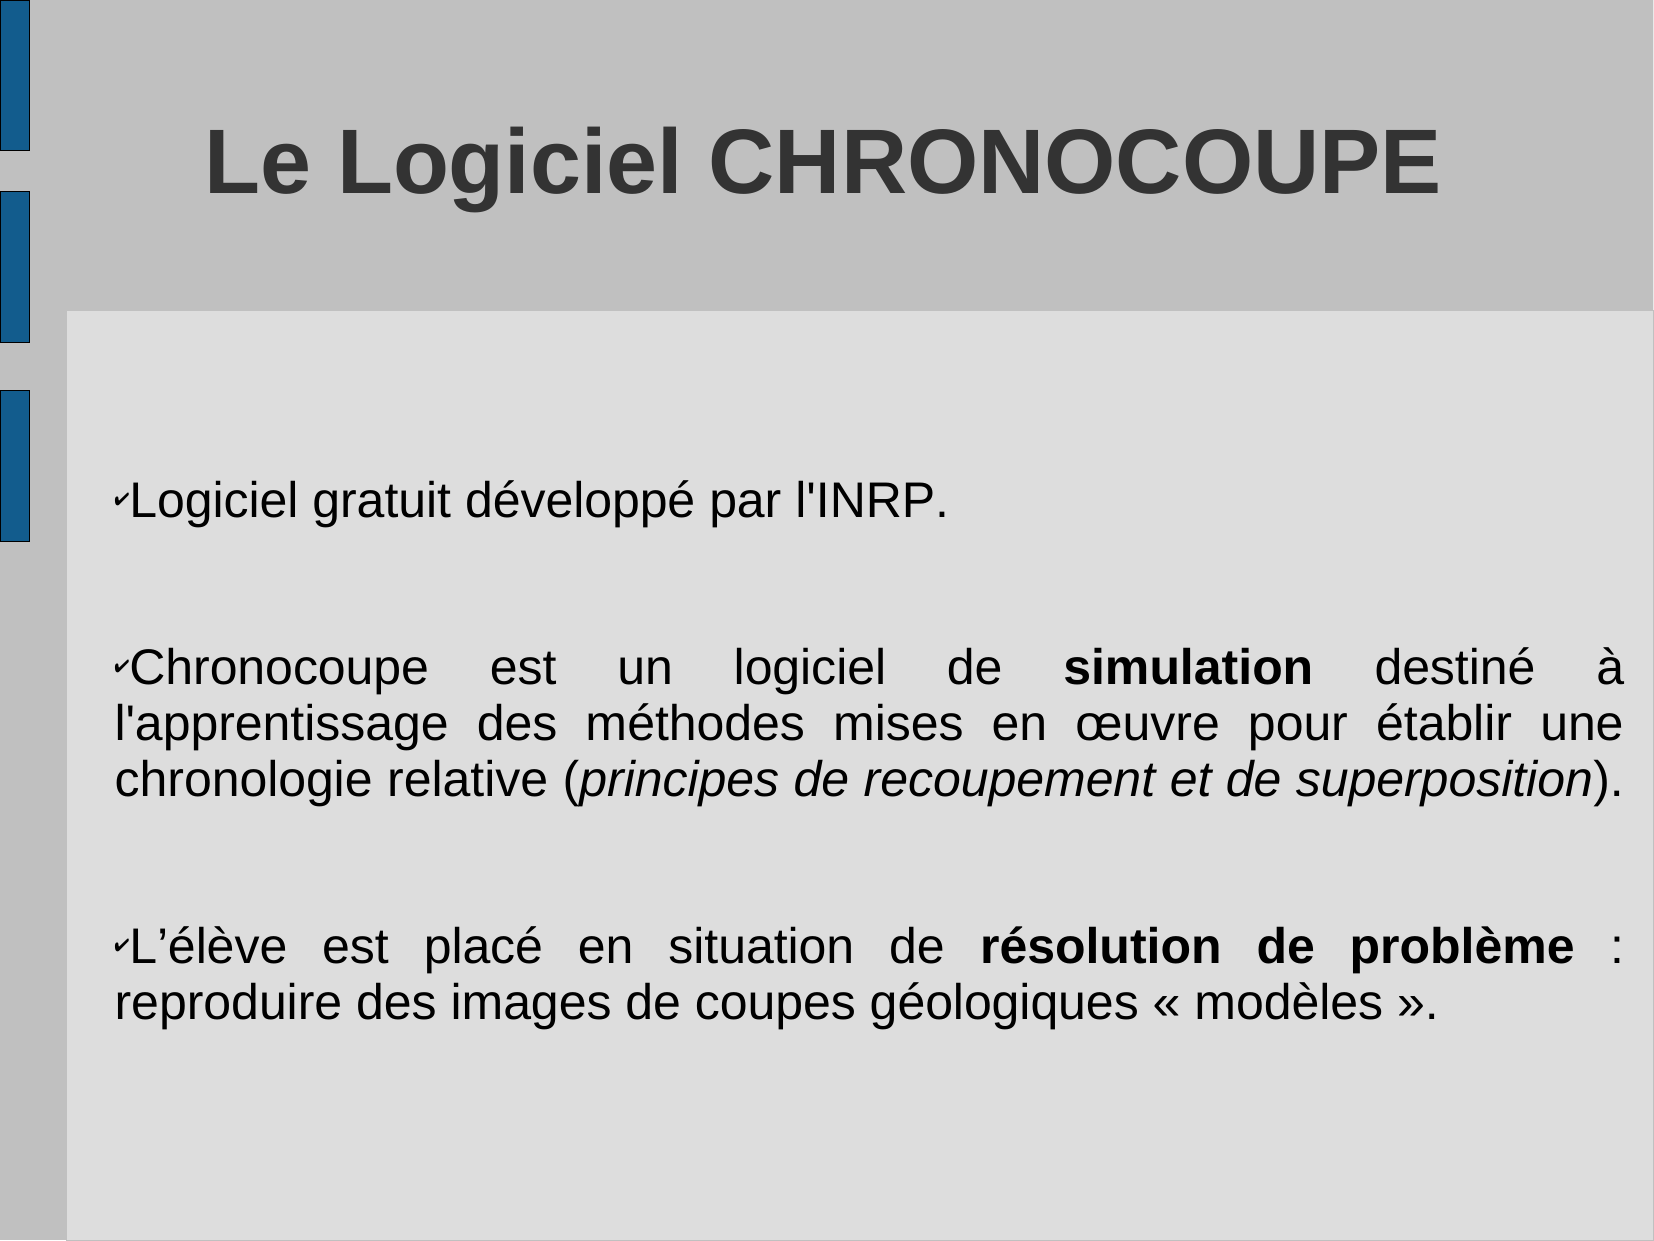

Le Logiciel CHRONOCOUPE
#
Logiciel gratuit développé par l'INRP.
Chronocoupe est un logiciel de simulation destiné à l'apprentissage des méthodes mises en œuvre pour établir une chronologie relative (principes de recoupement et de superposition).
L’élève est placé en situation de résolution de problème : reproduire des images de coupes géologiques « modèles ».